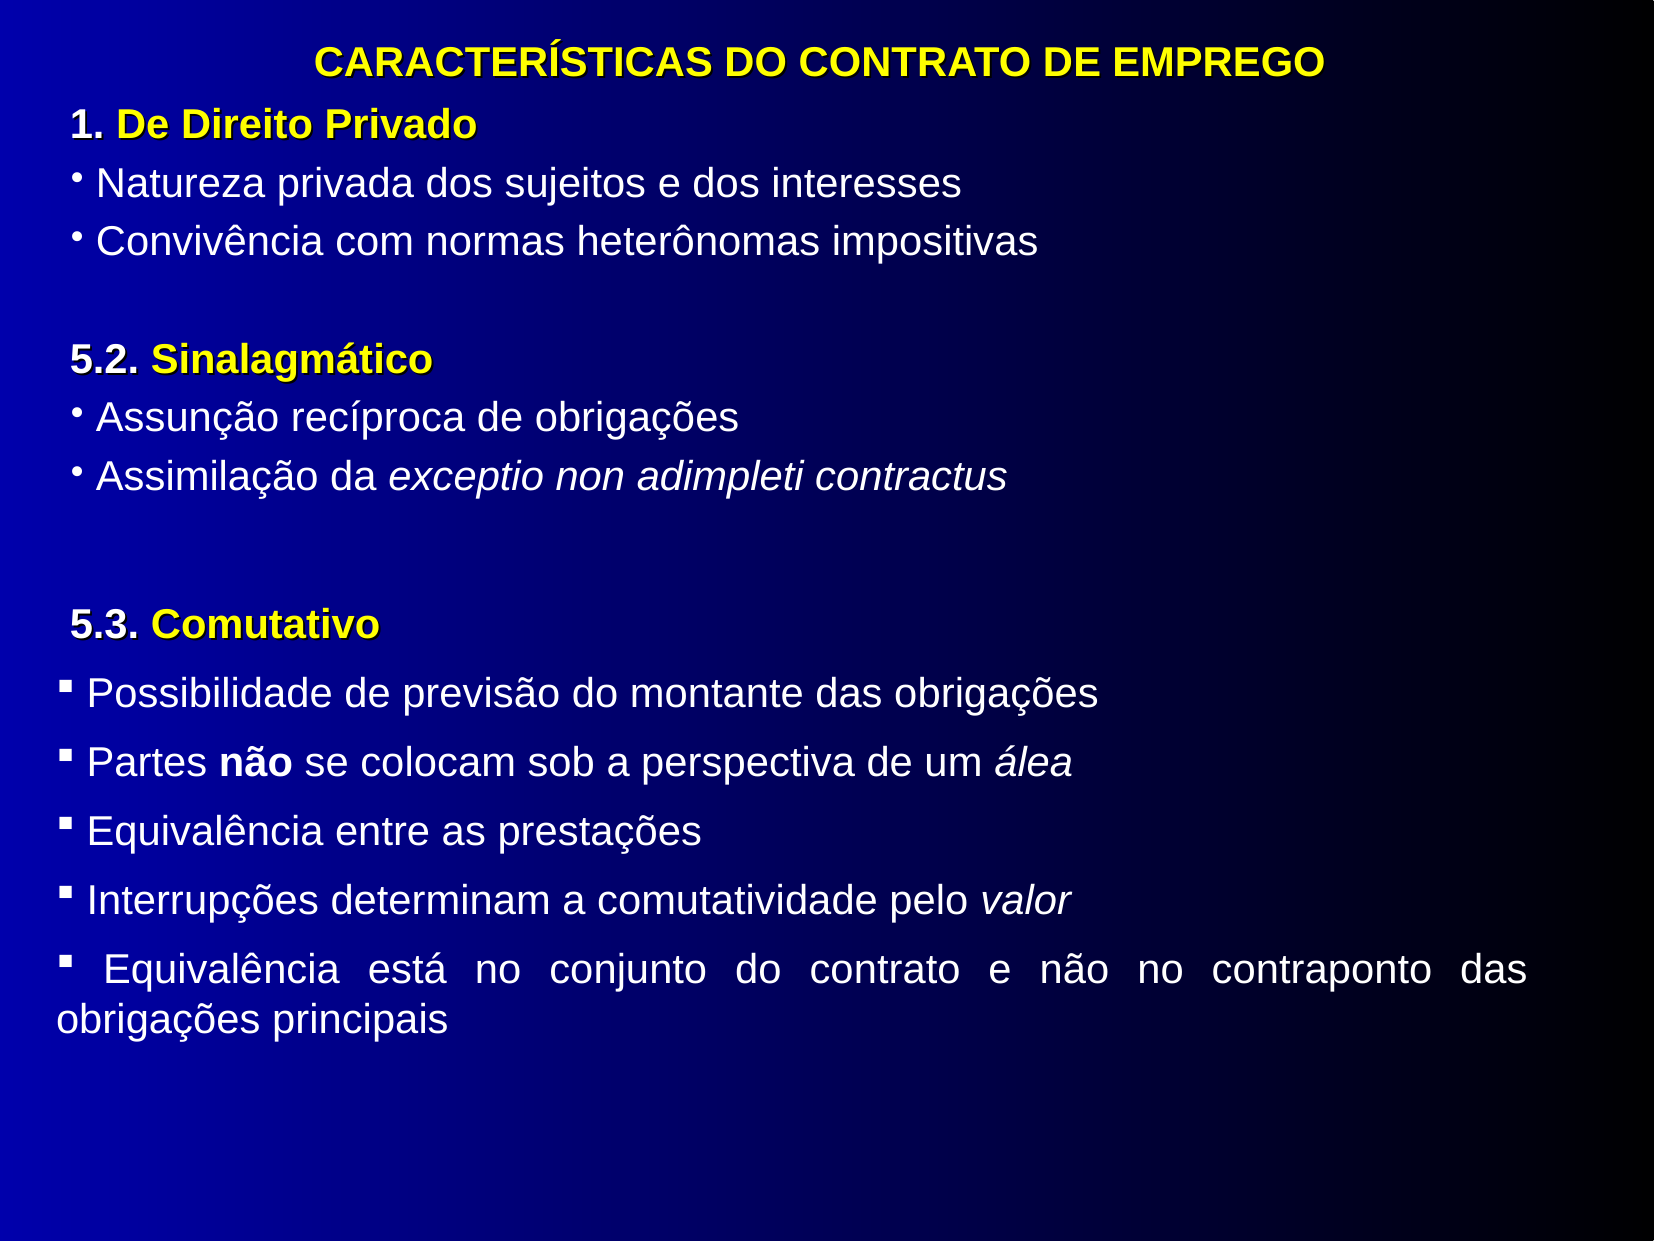

CARACTERÍSTICAS DO CONTRATO DE EMPREGO
1. De Direito Privado
 Natureza privada dos sujeitos e dos interesses
 Convivência com normas heterônomas impositivas
5.2. Sinalagmático
 Assunção recíproca de obrigações
 Assimilação da exceptio non adimpleti contractus
5.3. Comutativo
 Possibilidade de previsão do montante das obrigações
 Partes não se colocam sob a perspectiva de um álea
 Equivalência entre as prestações
 Interrupções determinam a comutatividade pelo valor
 Equivalência está no conjunto do contrato e não no contraponto das obrigações principais